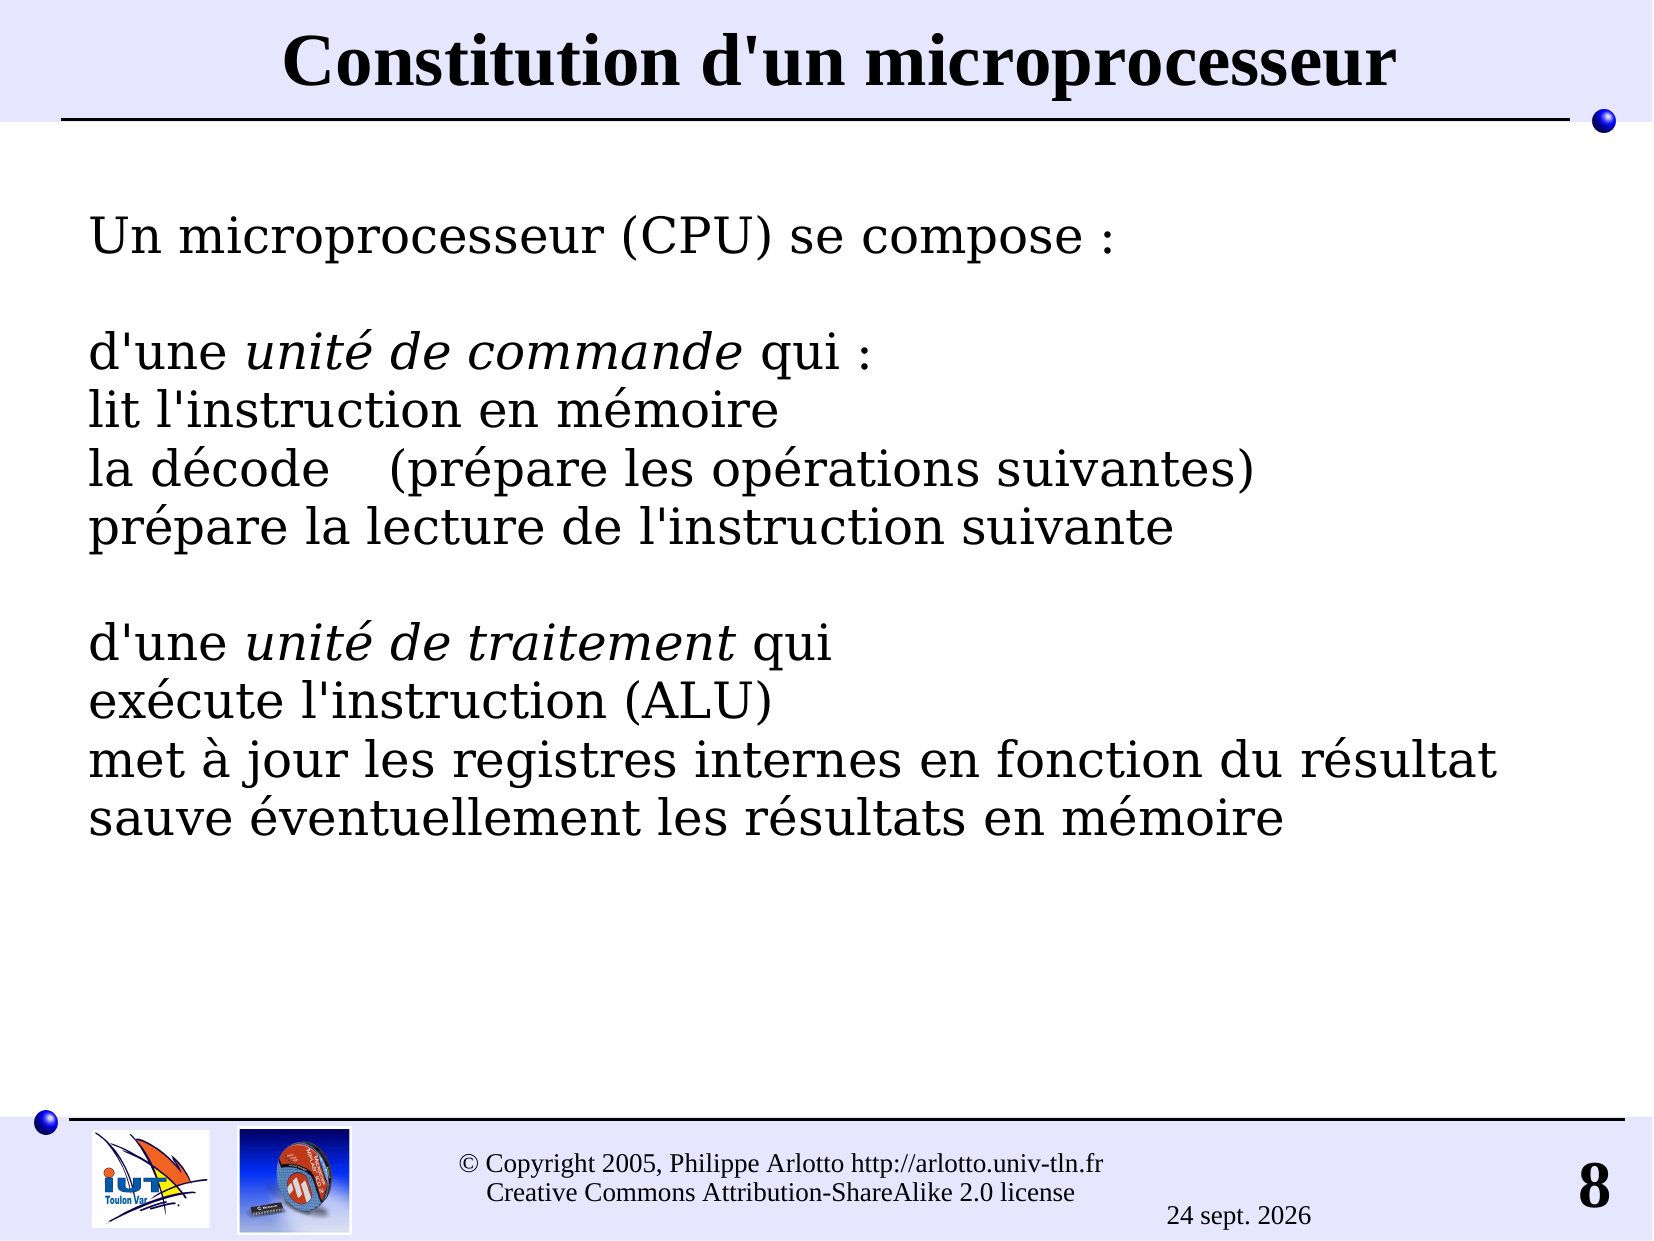

# Constitution d'un microprocesseur
Un microprocesseur (CPU) se compose :
d'une unité de commande qui :
lit l'instruction en mémoire
la décode 	(prépare les opérations suivantes)
prépare la lecture de l'instruction suivante
d'une unité de traitement qui
exécute l'instruction (ALU)
met à jour les registres internes en fonction du résultat
sauve éventuellement les résultats en mémoire